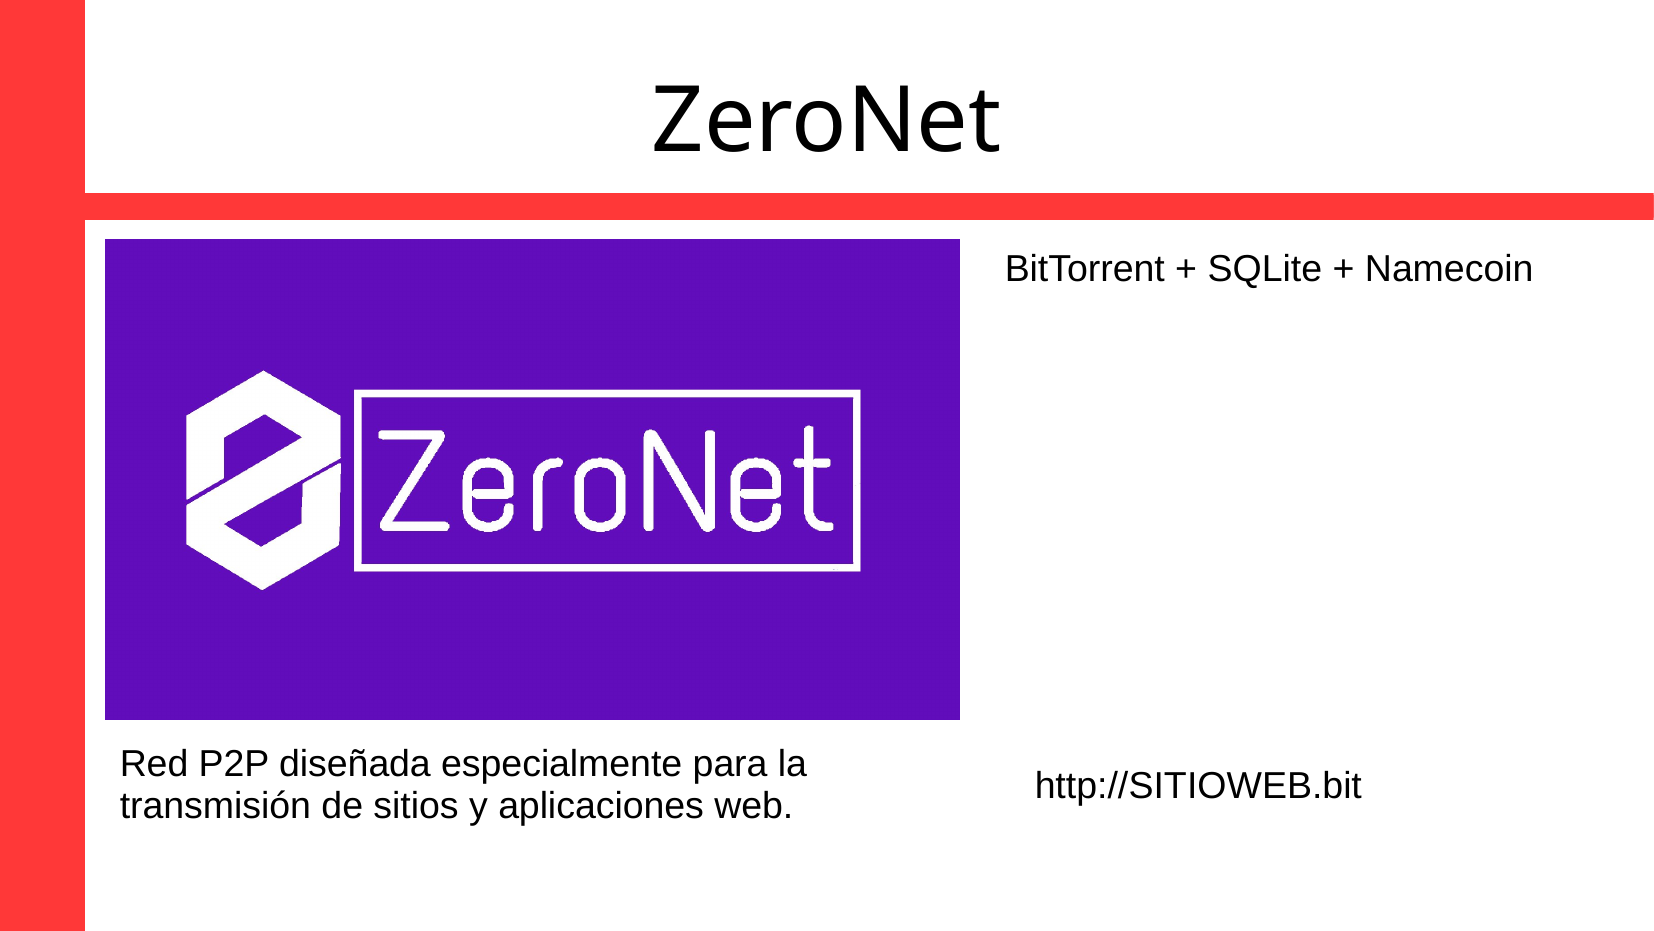

# ZeroNet
BitTorrent + SQLite + Namecoin
Red P2P diseñada especialmente para la transmisión de sitios y aplicaciones web.
http://SITIOWEB.bit